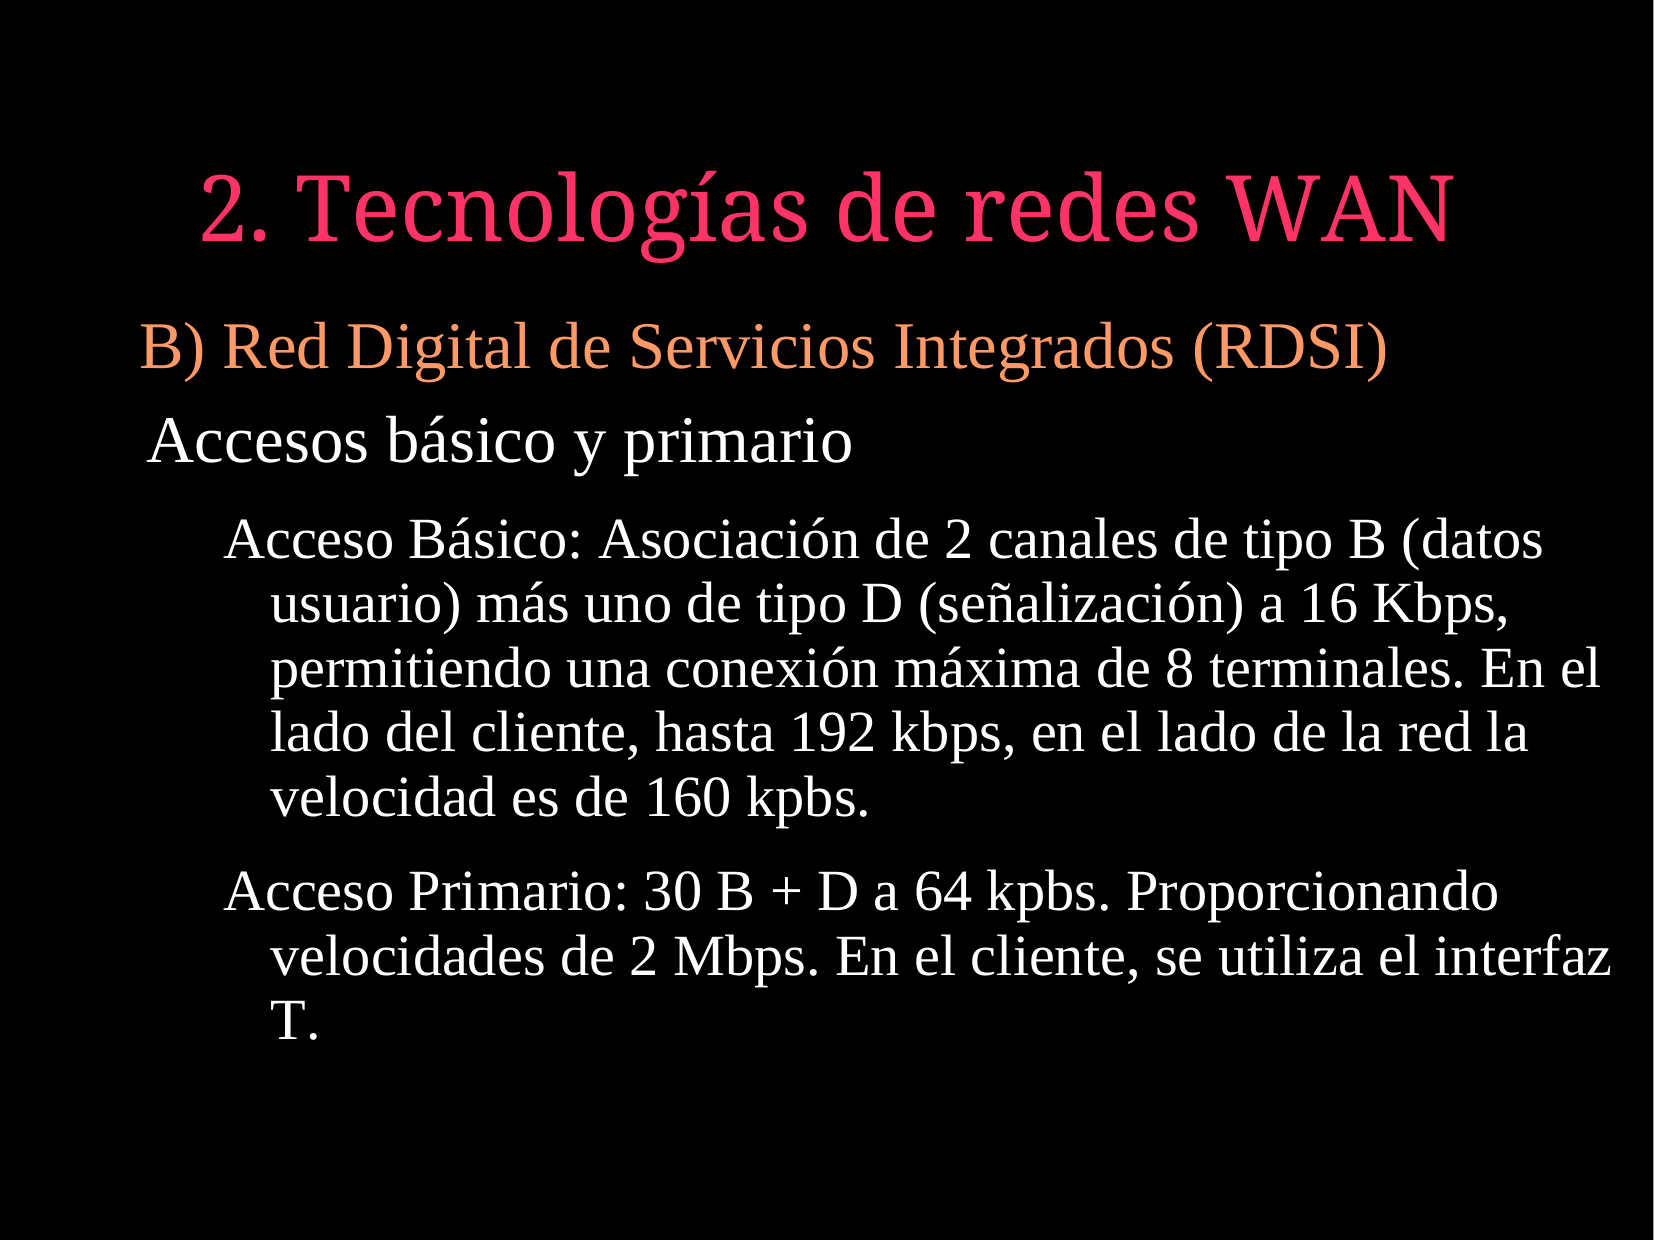

# 2. Tecnologías de redes WAN
B) Red Digital de Servicios Integrados (RDSI)
Accesos básico y primario
Acceso Básico: Asociación de 2 canales de tipo B (datos usuario) más uno de tipo D (señalización) a 16 Kbps, permitiendo una conexión máxima de 8 terminales. En el lado del cliente, hasta 192 kbps, en el lado de la red la velocidad es de 160 kpbs.
Acceso Primario: 30 B + D a 64 kpbs. Proporcionando velocidades de 2 Mbps. En el cliente, se utiliza el interfaz T.